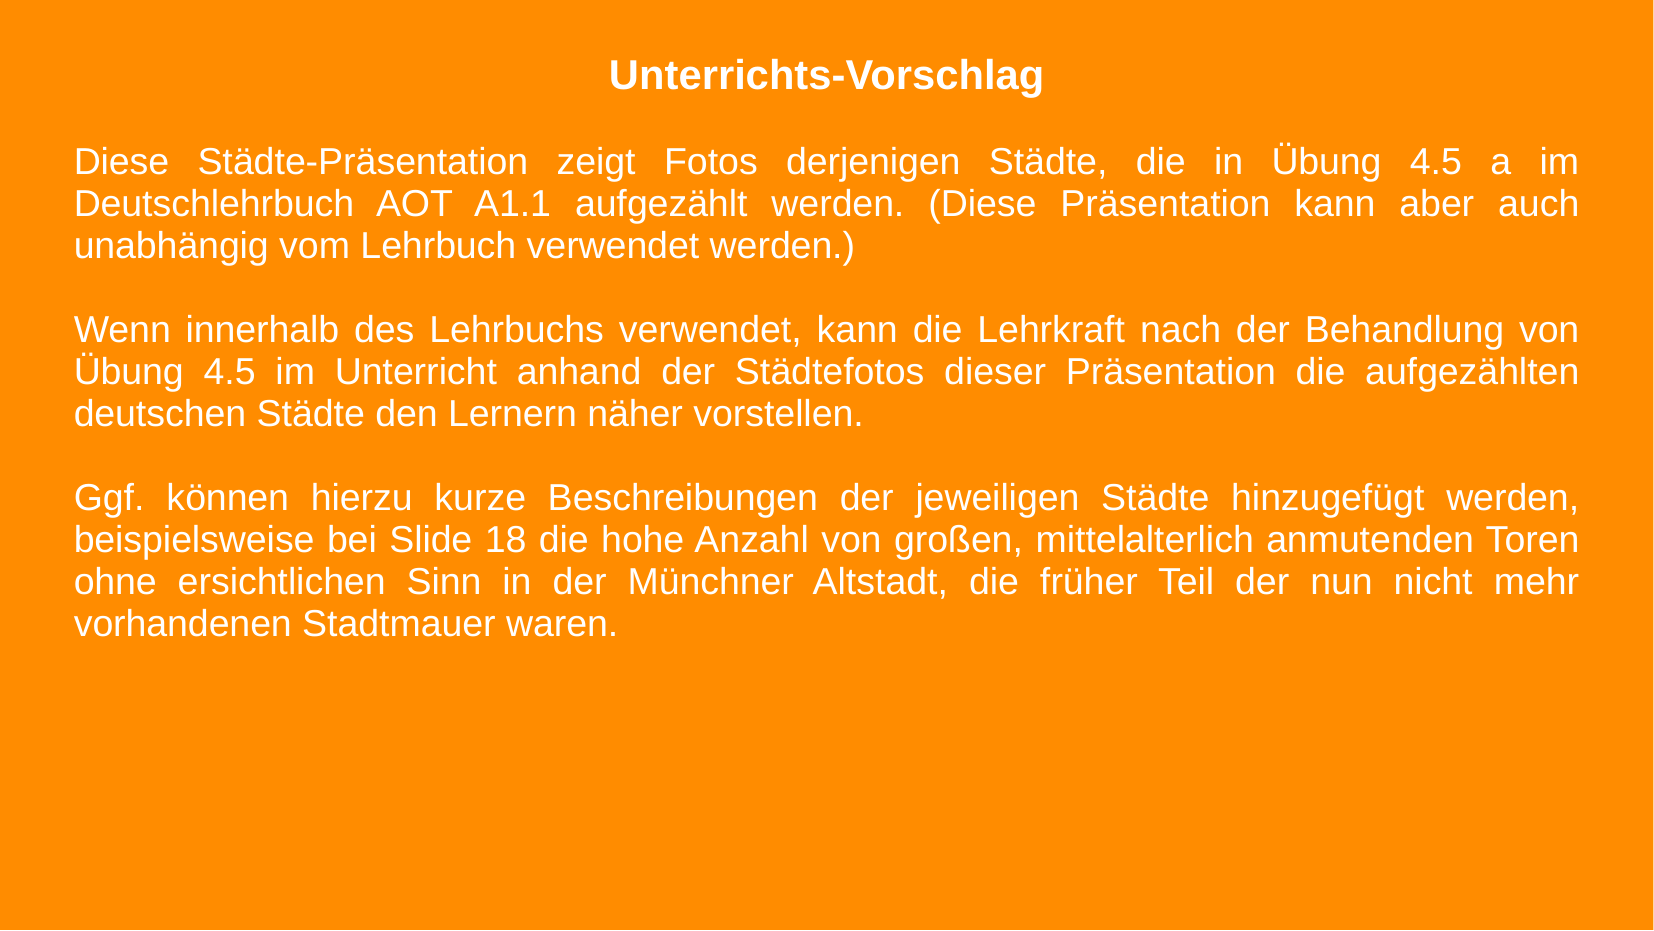

Unterrichts-Vorschlag
Diese Städte-Präsentation zeigt Fotos derjenigen Städte, die in Übung 4.5 a im Deutschlehrbuch AOT A1.1 aufgezählt werden. (Diese Präsentation kann aber auch unabhängig vom Lehrbuch verwendet werden.)
Wenn innerhalb des Lehrbuchs verwendet, kann die Lehrkraft nach der Behandlung von Übung 4.5 im Unterricht anhand der Städtefotos dieser Präsentation die aufgezählten deutschen Städte den Lernern näher vorstellen.
Ggf. können hierzu kurze Beschreibungen der jeweiligen Städte hinzugefügt werden, beispielsweise bei Slide 18 die hohe Anzahl von großen, mittelalterlich anmutenden Toren ohne ersichtlichen Sinn in der Münchner Altstadt, die früher Teil der nun nicht mehr vorhandenen Stadtmauer waren.